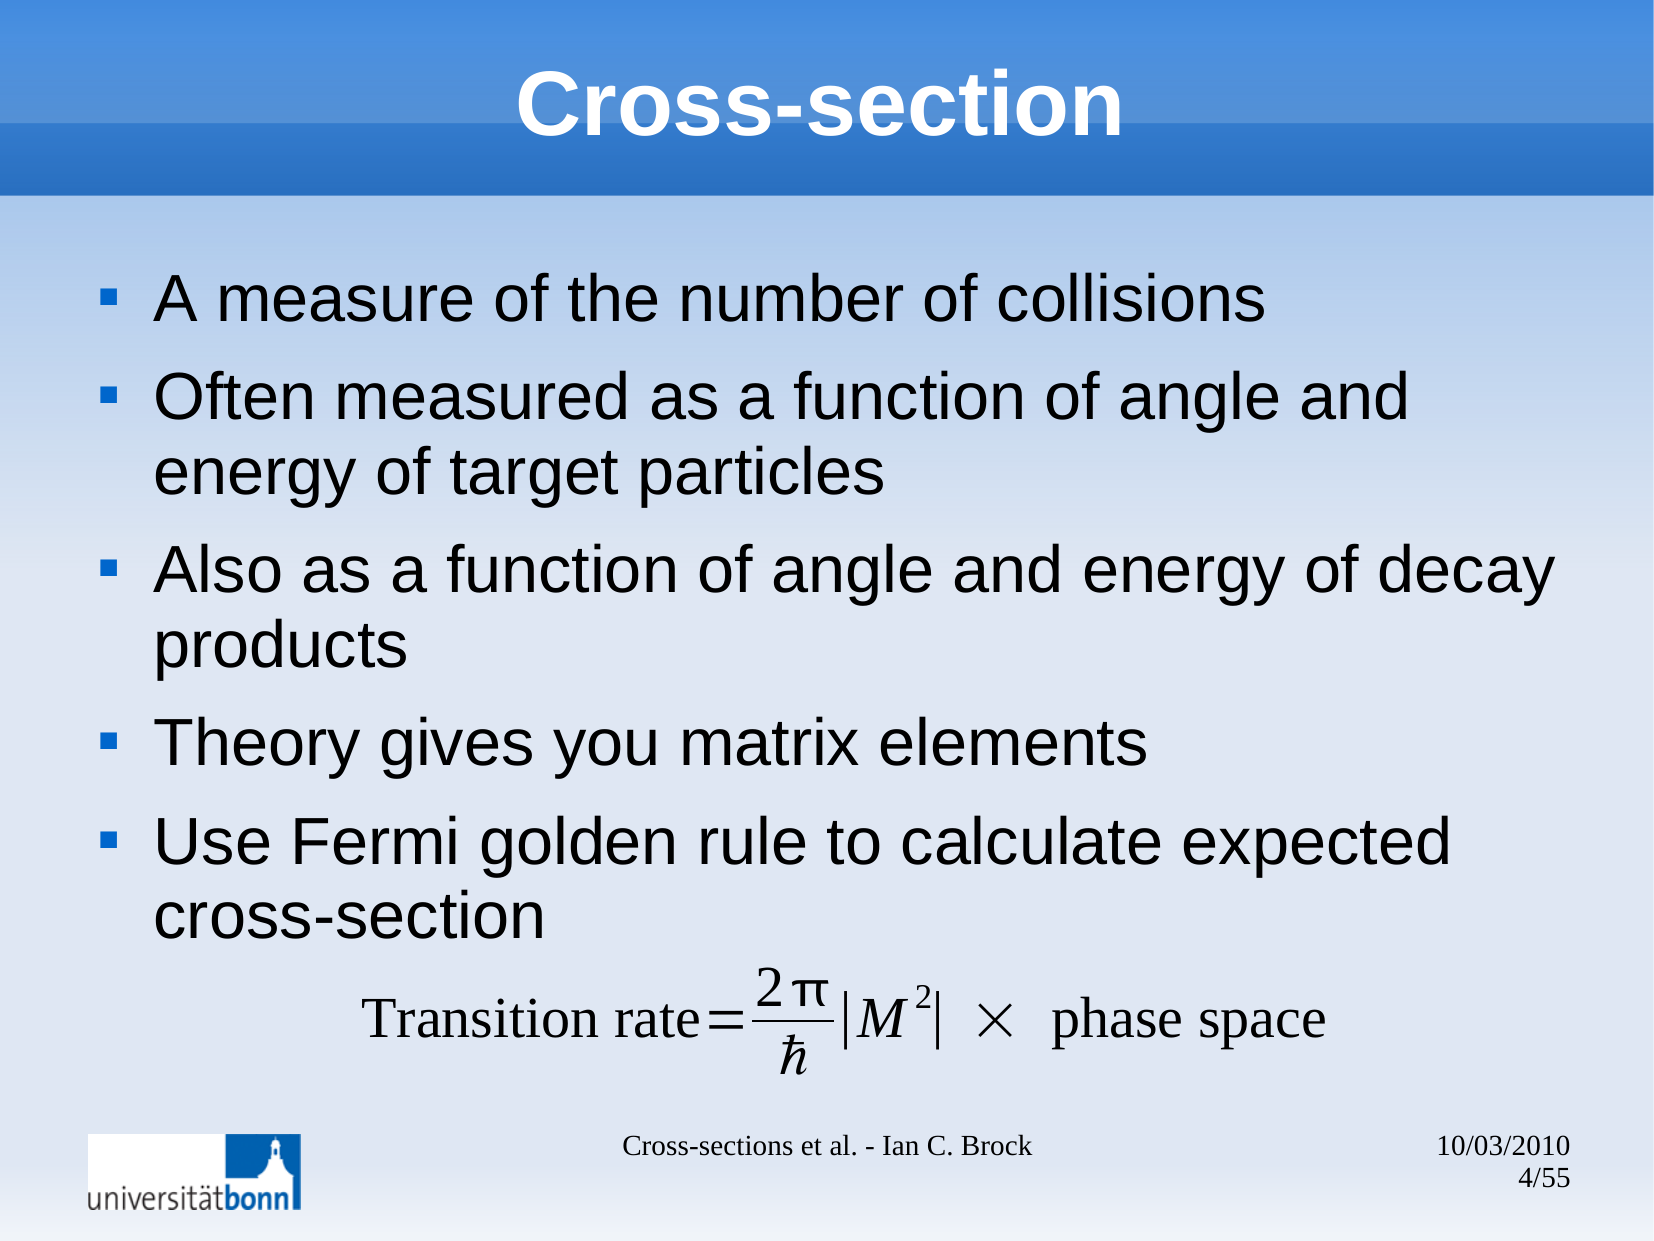

# Cross-section
A measure of the number of collisions
Often measured as a function of angle and energy of target particles
Also as a function of angle and energy of decay products
Theory gives you matrix elements
Use Fermi golden rule to calculate expected cross-section
Cross-sections et al. - Ian C. Brock
4